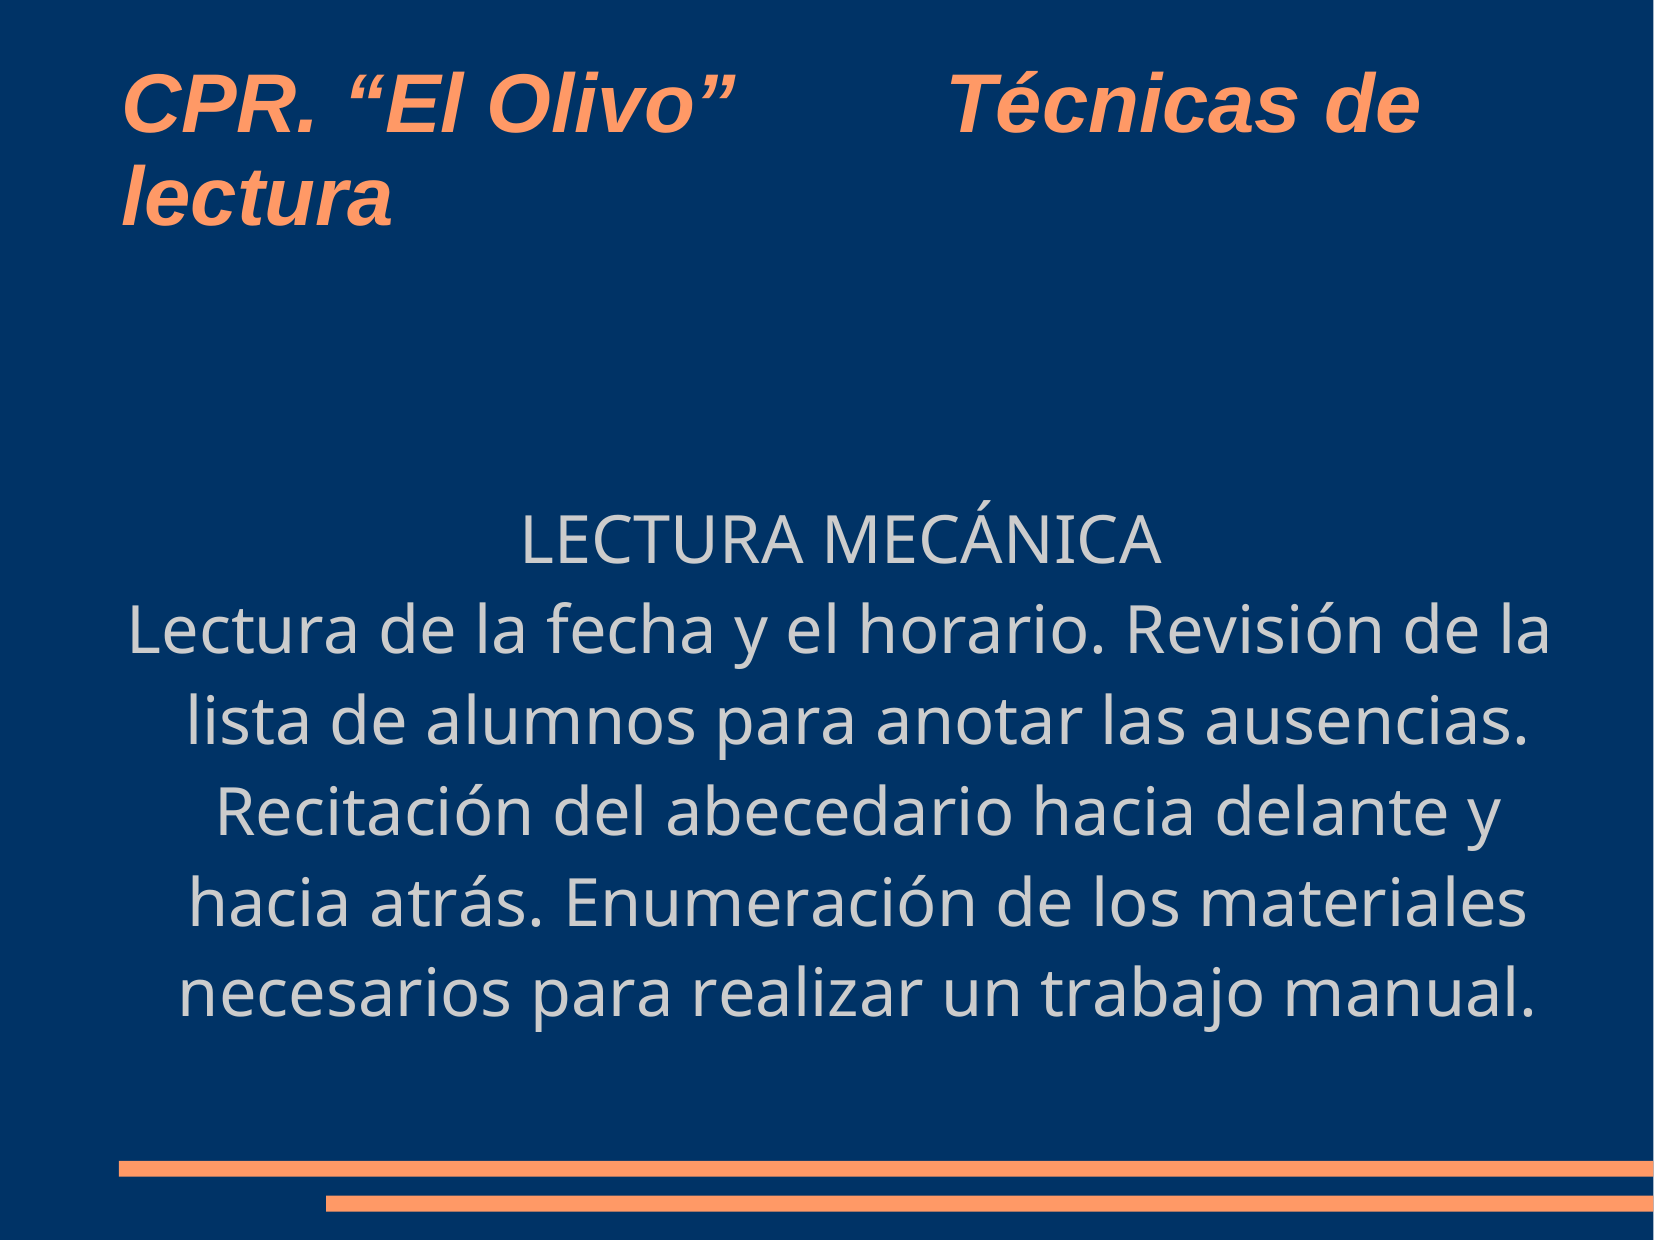

# CPR. “El Olivo” Técnicas de lectura
LECTURA MECÁNICA
Lectura de la fecha y el horario. Revisión de la lista de alumnos para anotar las ausencias. Recitación del abecedario hacia delante y hacia atrás. Enumeración de los materiales necesarios para realizar un trabajo manual.